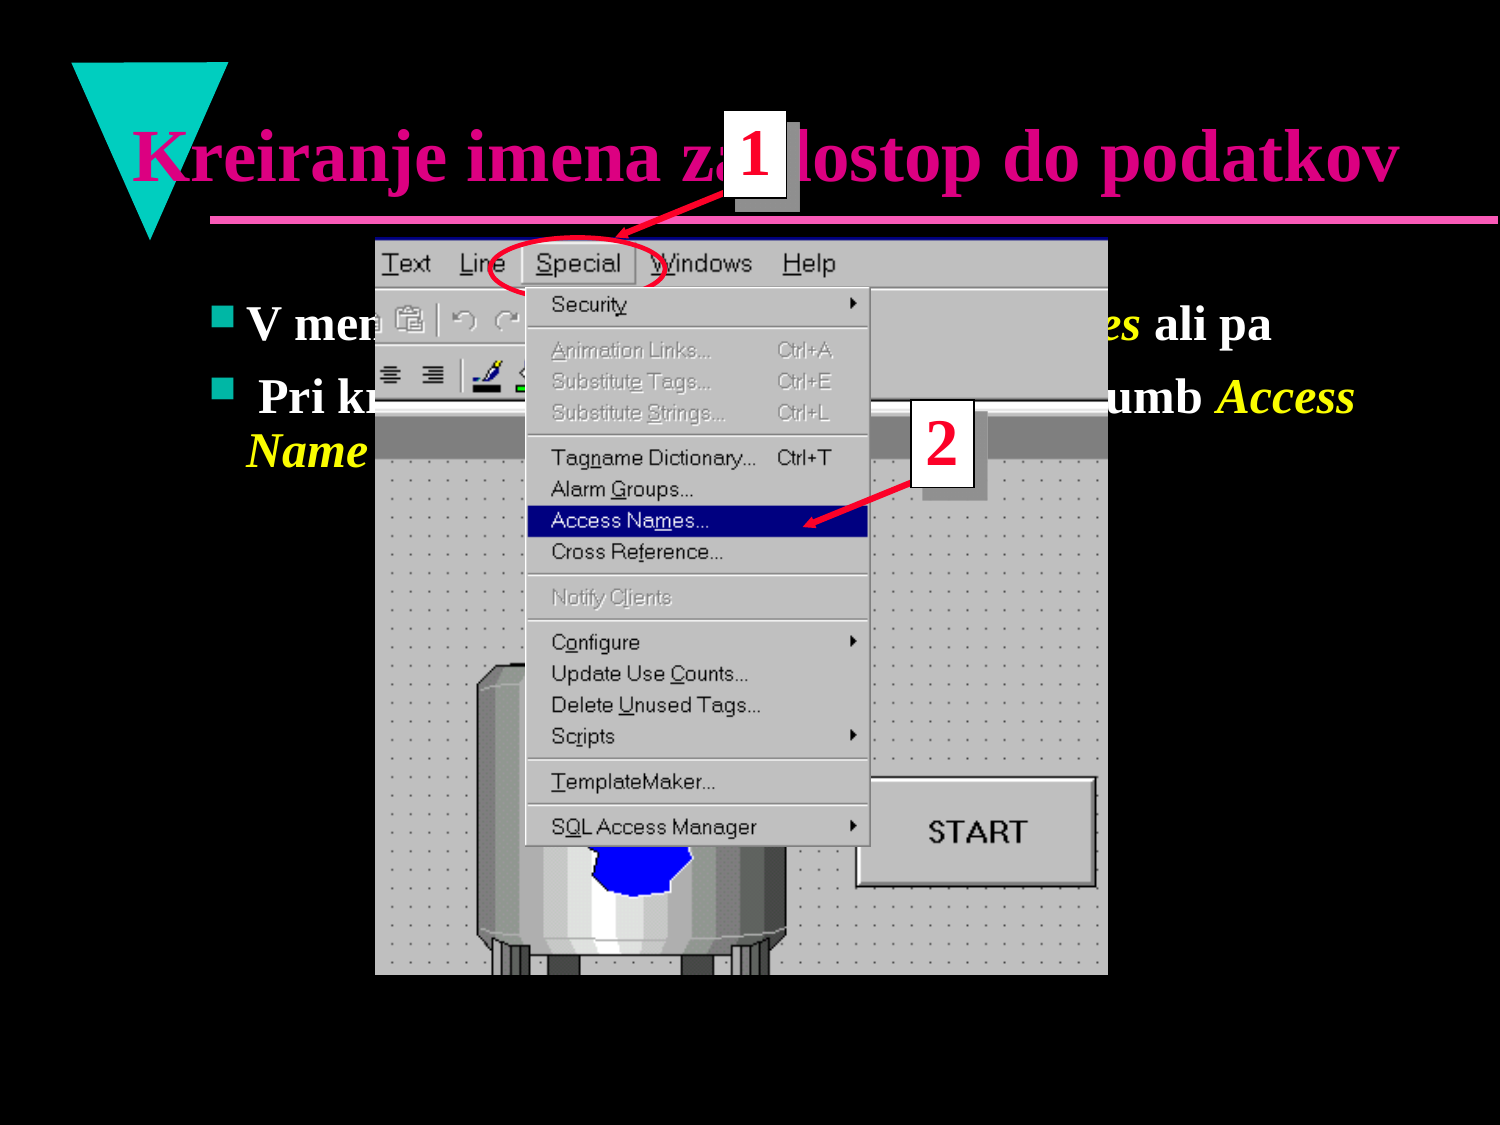

# Kreiranje imena za dostop do podatkov
1
V meniju izberemo: Special/Access Names ali pa
 Pri kreiranju spremenljivke izberemo gumb Access Name
2
RVP2
I/O komunikacija
12